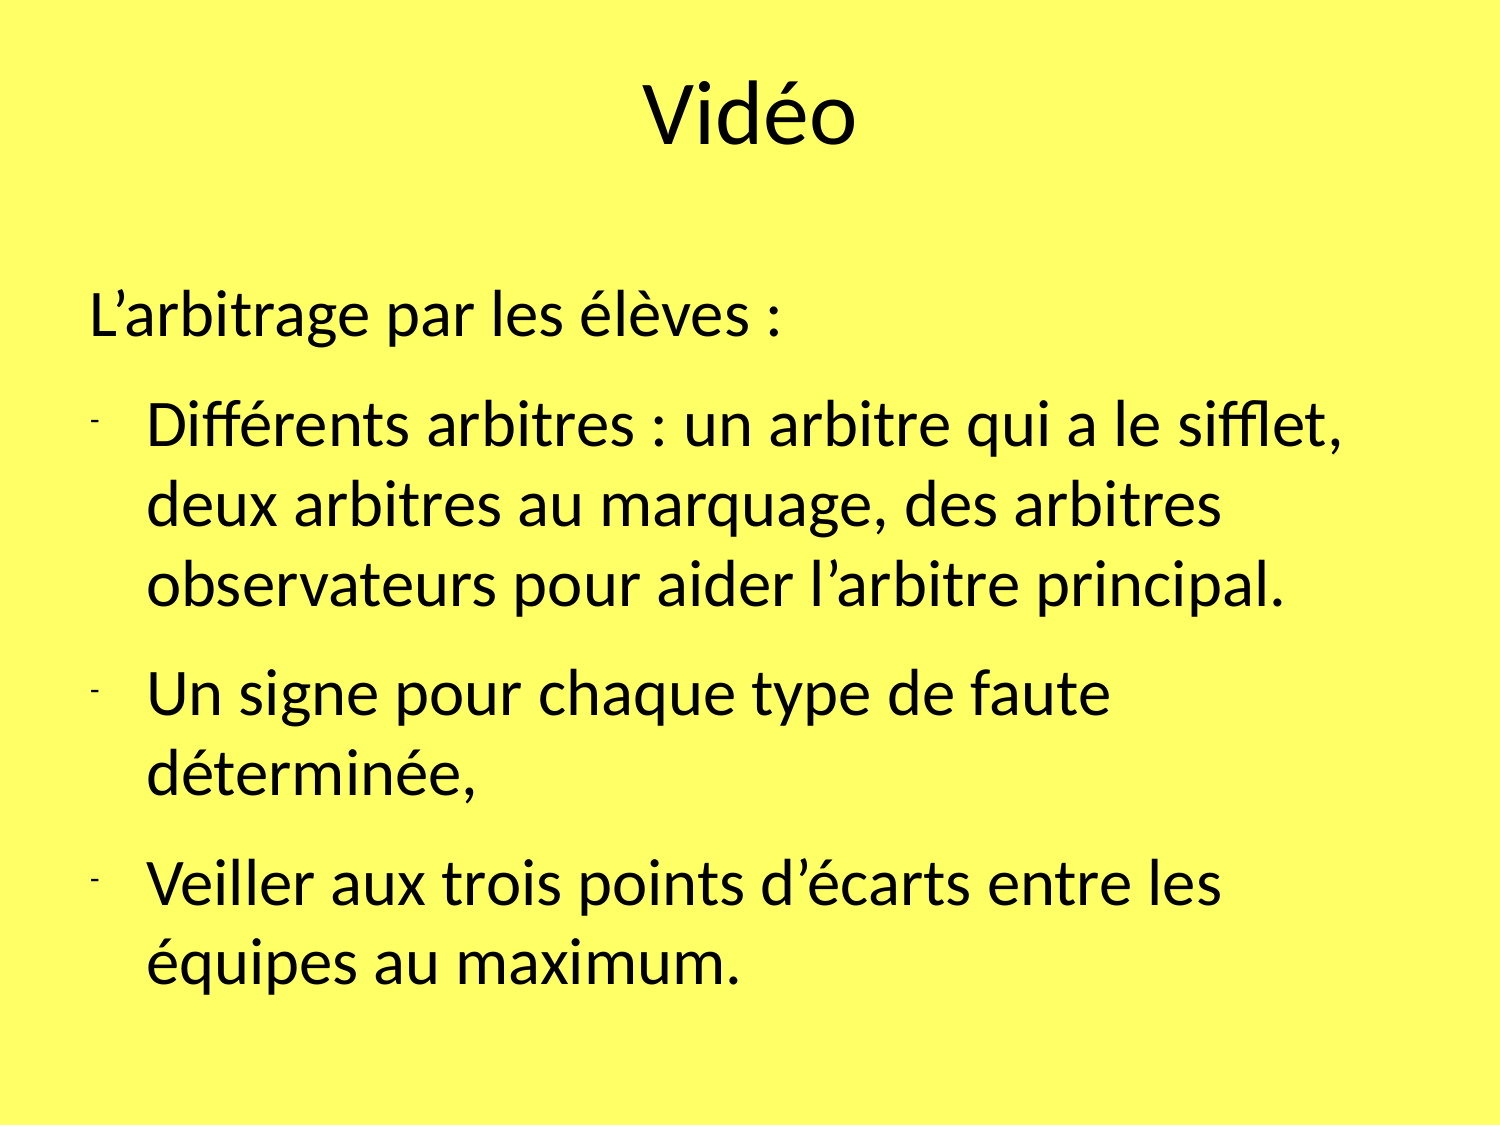

# Vidéo
L’arbitrage par les élèves :
Différents arbitres : un arbitre qui a le sifflet, deux arbitres au marquage, des arbitres observateurs pour aider l’arbitre principal.
Un signe pour chaque type de faute déterminée,
Veiller aux trois points d’écarts entre les équipes au maximum.